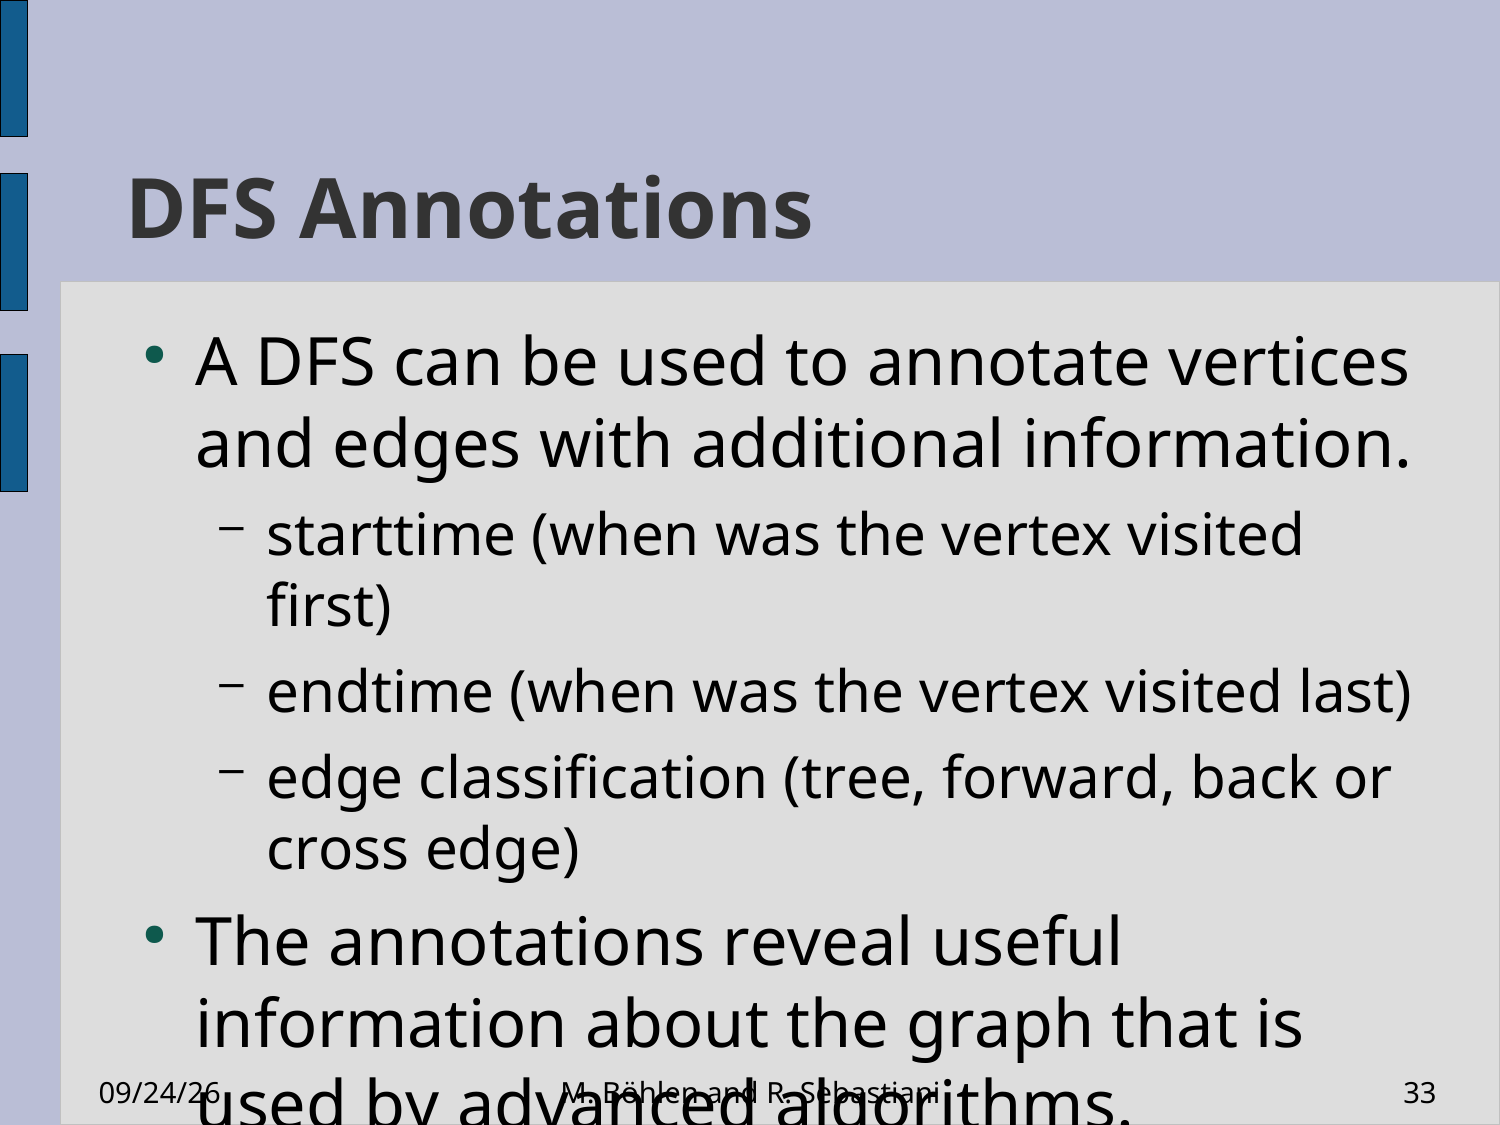

# DFS Annotations
A DFS can be used to annotate vertices and edges with additional information.
starttime (when was the vertex visited first)
endtime (when was the vertex visited last)
edge classification (tree, forward, back or cross edge)
The annotations reveal useful information about the graph that is used by advanced algorithms.
M. Böhlen and R. Sebastiani
33